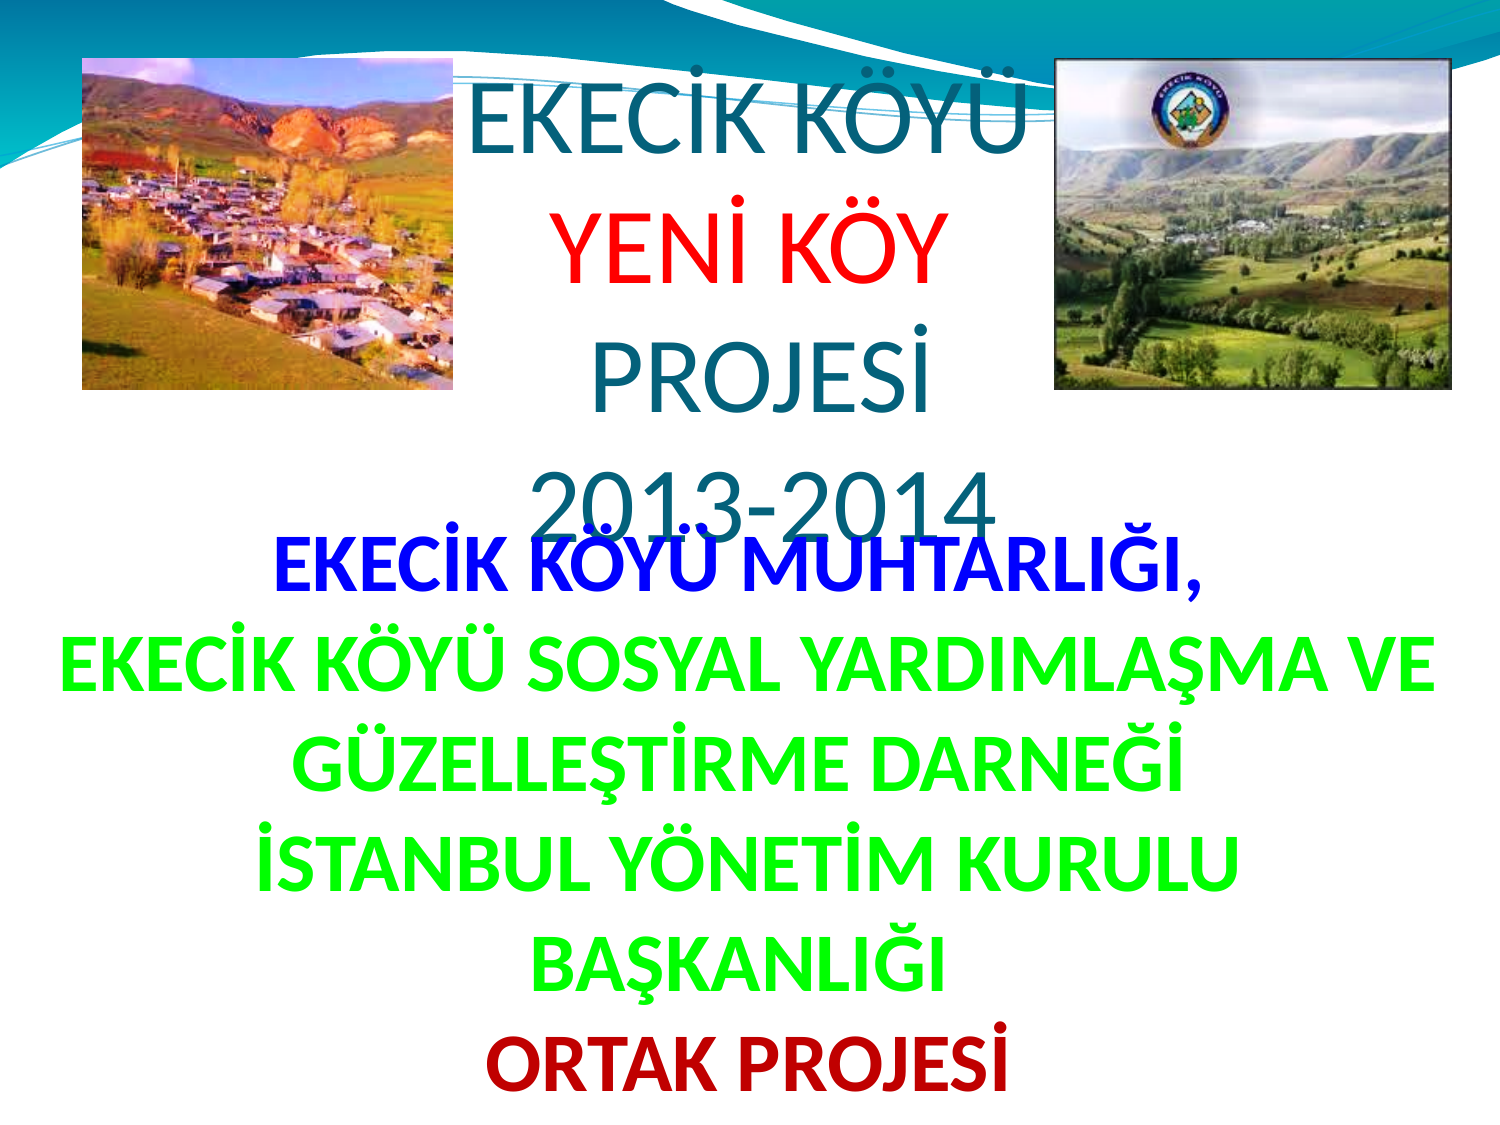

# EKECİK KÖYÜ YENİ KÖY PROJESİ 2013-2014
EKECİK KÖYÜ MUHTARLIĞI,
EKECİK KÖYÜ SOSYAL YARDIMLAŞMA VE GÜZELLEŞTİRME DARNEĞİ
İSTANBUL YÖNETİM KURULU BAŞKANLIĞI
ORTAK PROJESİ